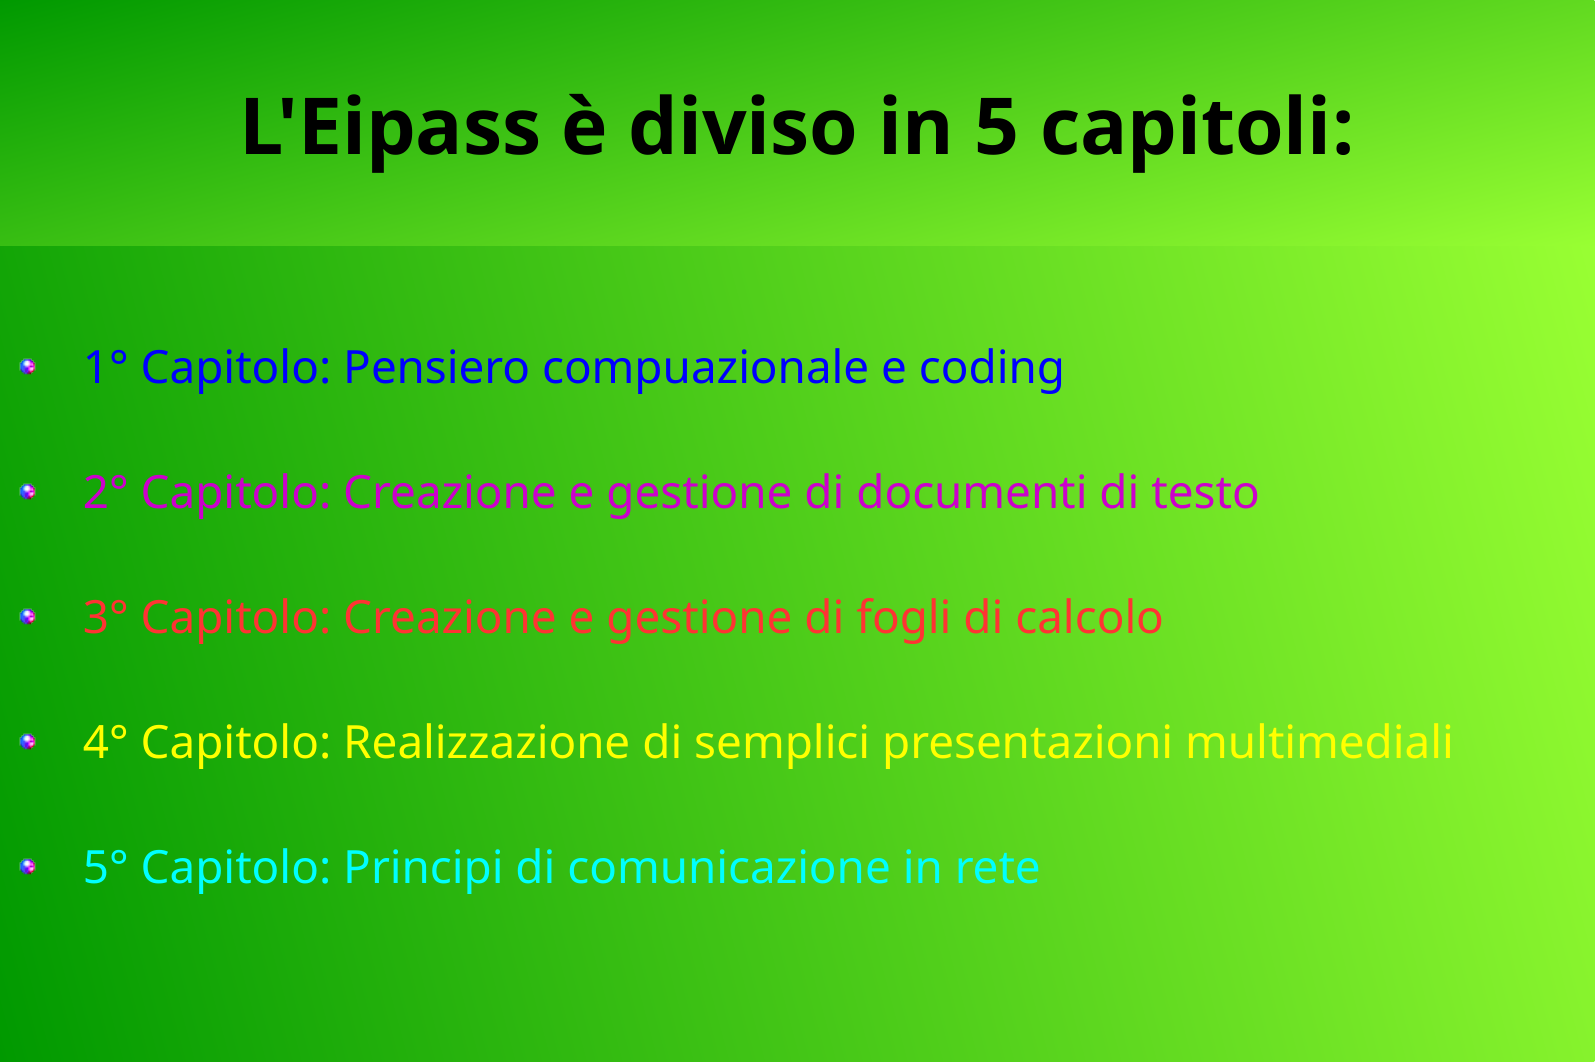

# L'Eipass è diviso in 5 capitoli:
 1° Capitolo: Pensiero compuazionale e coding
 2° Capitolo: Creazione e gestione di documenti di testo
 3° Capitolo: Creazione e gestione di fogli di calcolo
 4° Capitolo: Realizzazione di semplici presentazioni multimediali
 5° Capitolo: Principi di comunicazione in rete